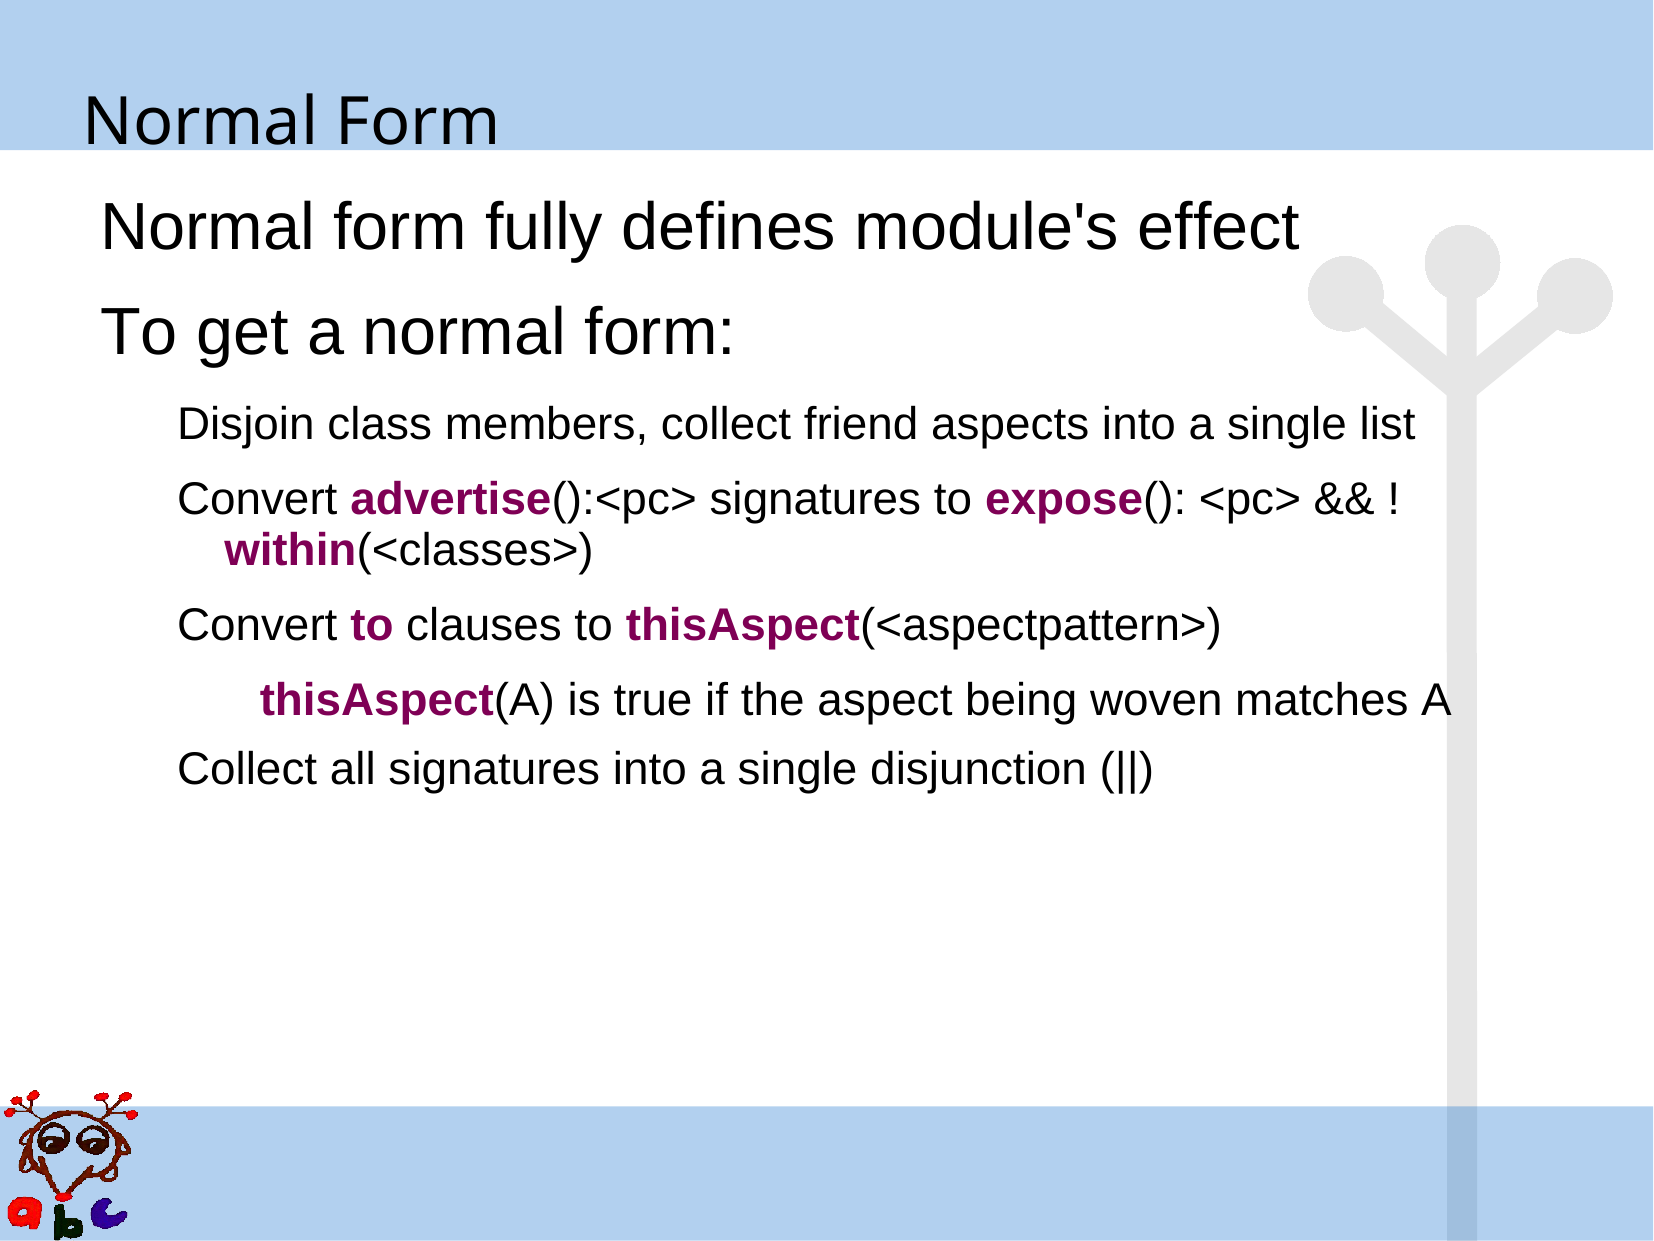

# Normal Form
Normal form fully defines module's effect
To get a normal form:
Disjoin class members, collect friend aspects into a single list
Convert advertise():<pc> signatures to expose(): <pc> && !within(<classes>)
Convert to clauses to thisAspect(<aspectpattern>)
thisAspect(A) is true if the aspect being woven matches A
Collect all signatures into a single disjunction (||)